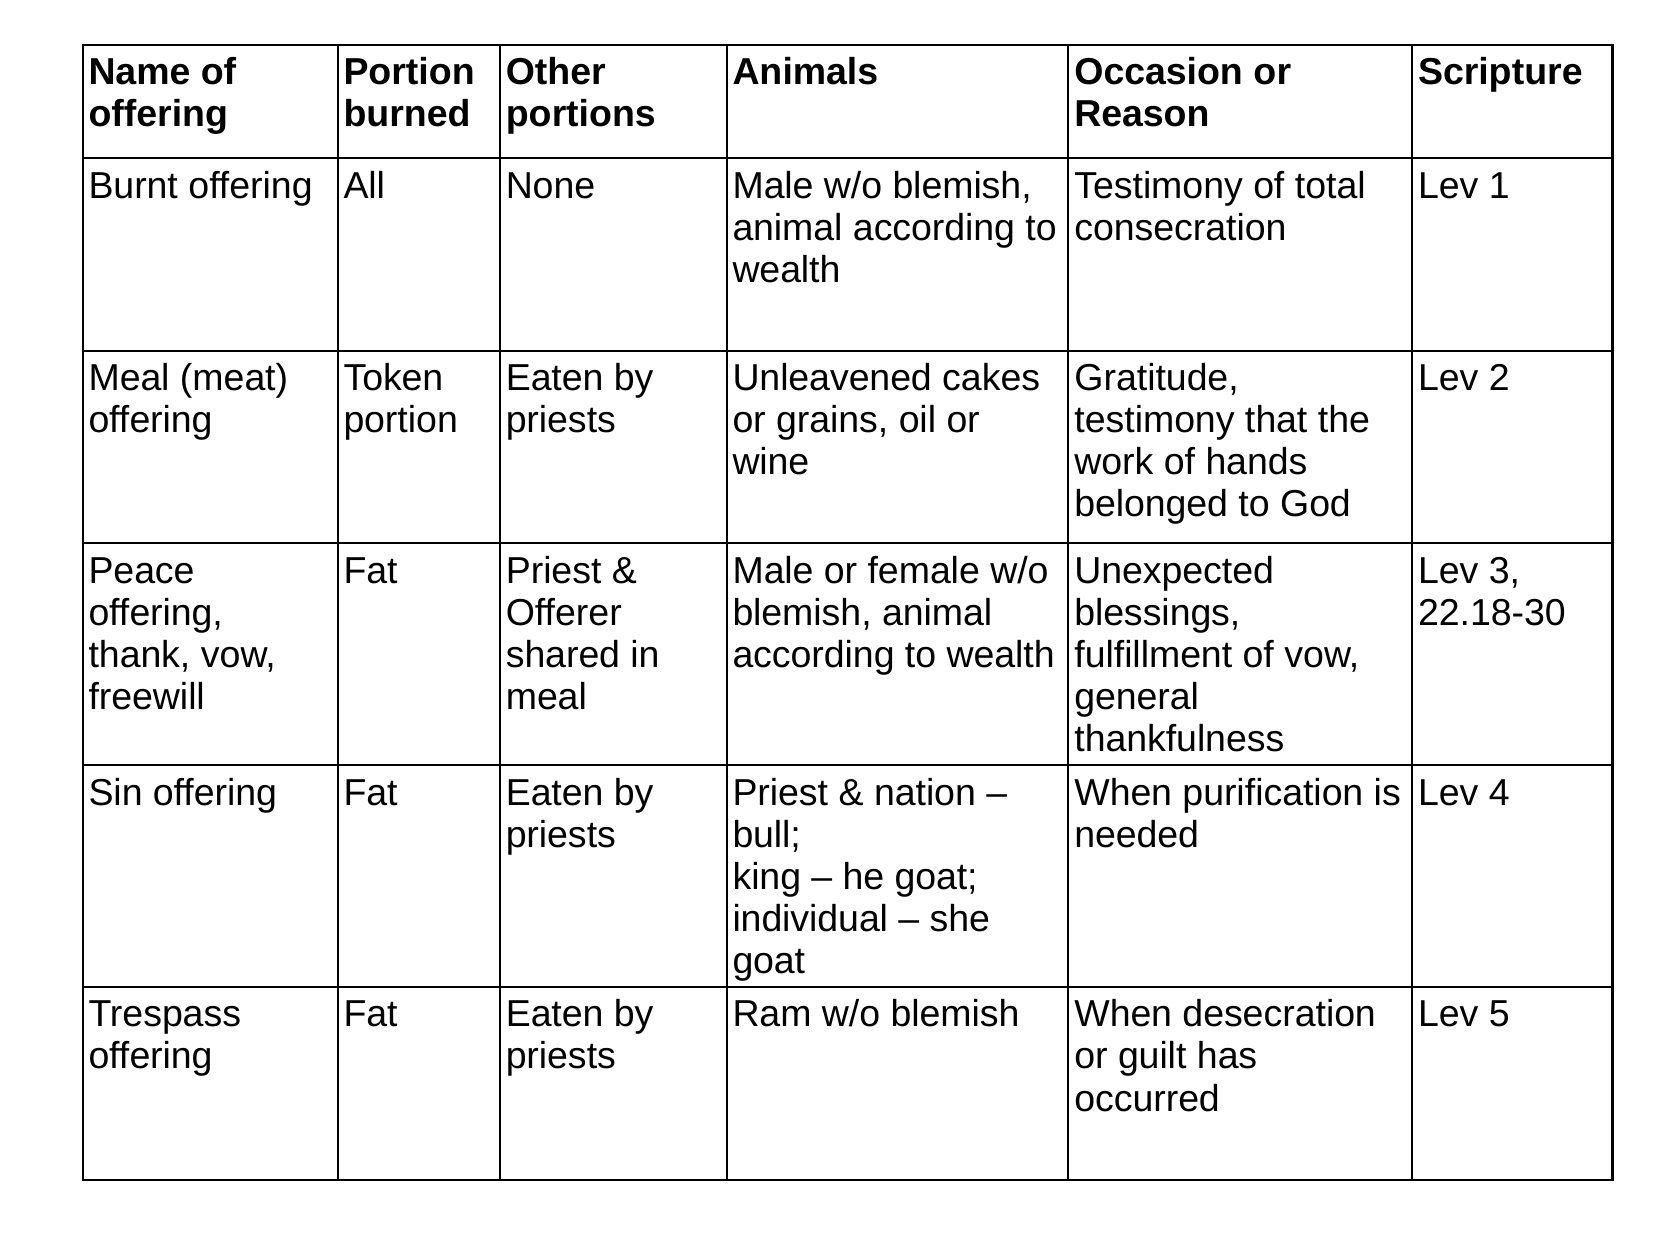

| Name of offering | Portion burned | Other portions | Animals | Occasion or Reason | Scripture |
| --- | --- | --- | --- | --- | --- |
| Burnt offering | All | None | Male w/o blemish, animal according to wealth | Testimony of total consecration | Lev 1 |
| Meal (meat) offering | Token portion | Eaten by priests | Unleavened cakes or grains, oil or wine | Gratitude, testimony that the work of hands belonged to God | Lev 2 |
| Peace offering, thank, vow, freewill | Fat | Priest & Offerer shared in meal | Male or female w/o blemish, animal according to wealth | Unexpected blessings, fulfillment of vow, general thankfulness | Lev 3, 22.18-30 |
| Sin offering | Fat | Eaten by priests | Priest & nation – bull; king – he goat; individual – she goat | When purification is needed | Lev 4 |
| Trespass offering | Fat | Eaten by priests | Ram w/o blemish | When desecration or guilt has occurred | Lev 5 |